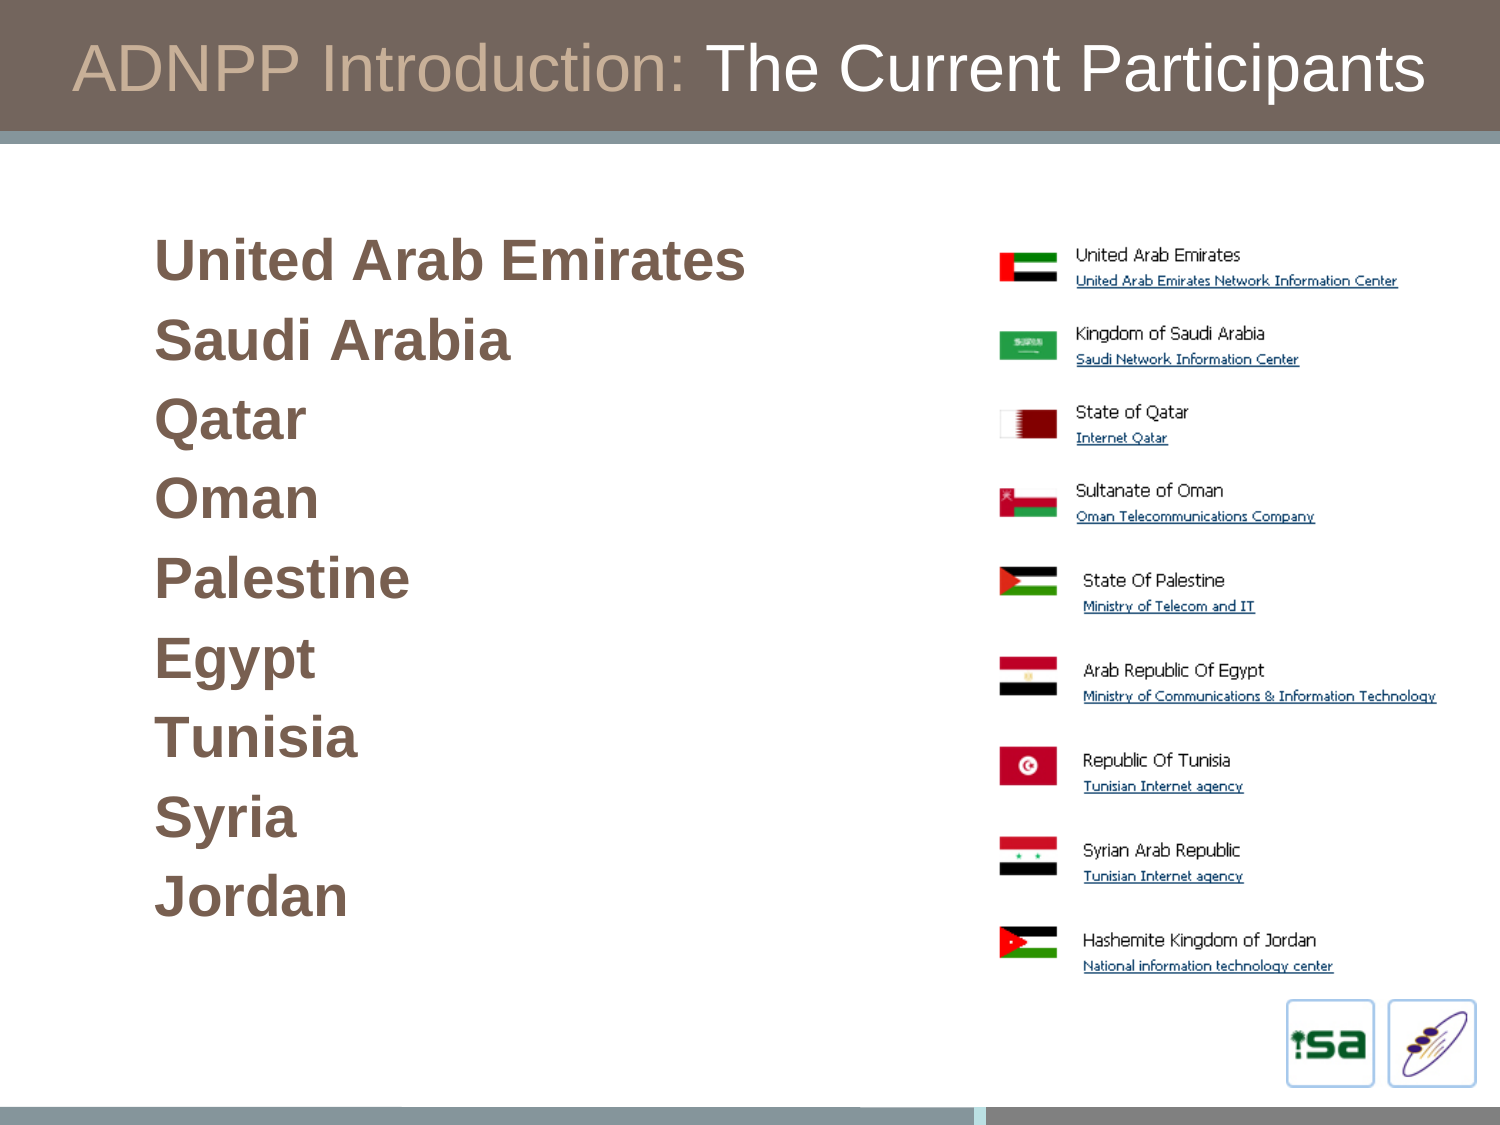

ADNPP Introduction: The Current Participants
# United Arab Emirates
Saudi Arabia
Qatar
Oman
Palestine
Egypt
Tunisia
Syria
Jordan